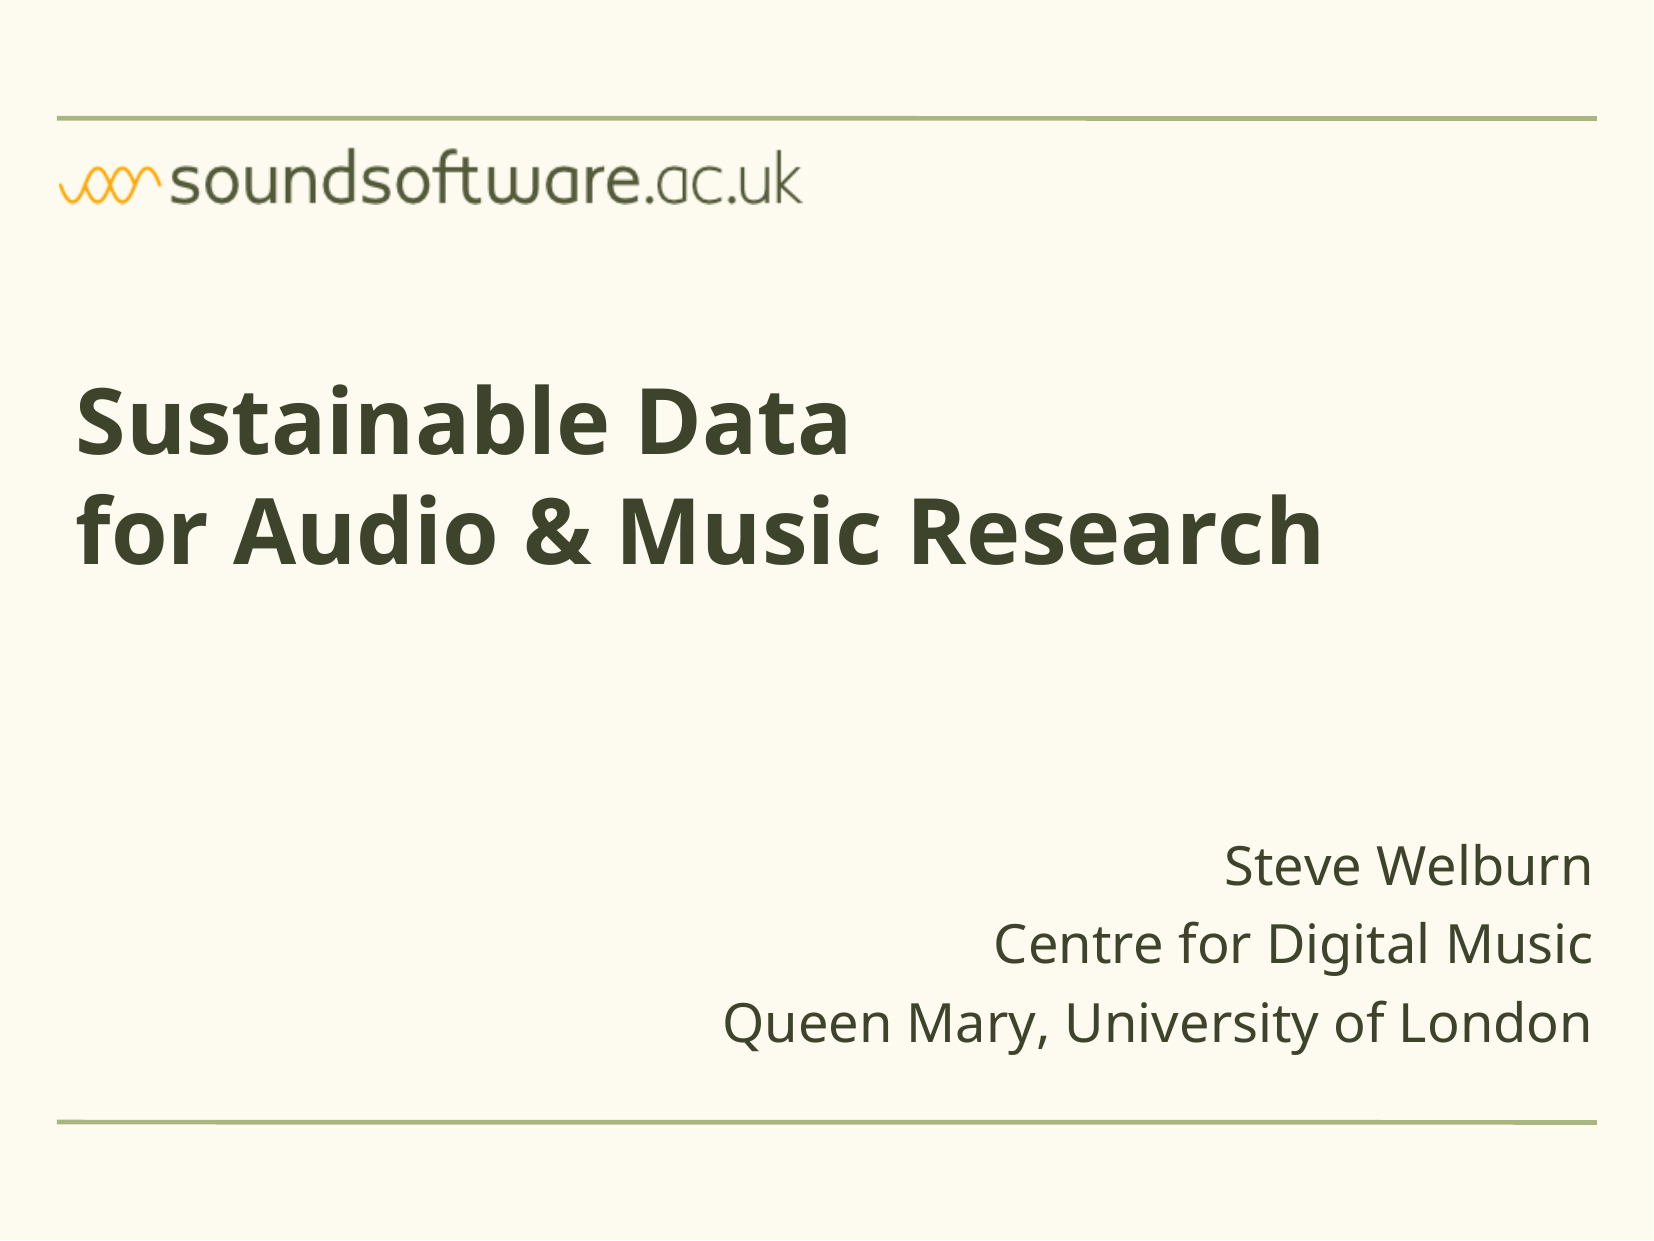

Steve Welburn
Centre for Digital Music
Queen Mary, University of London
# Sustainable Data for Audio & Music Research